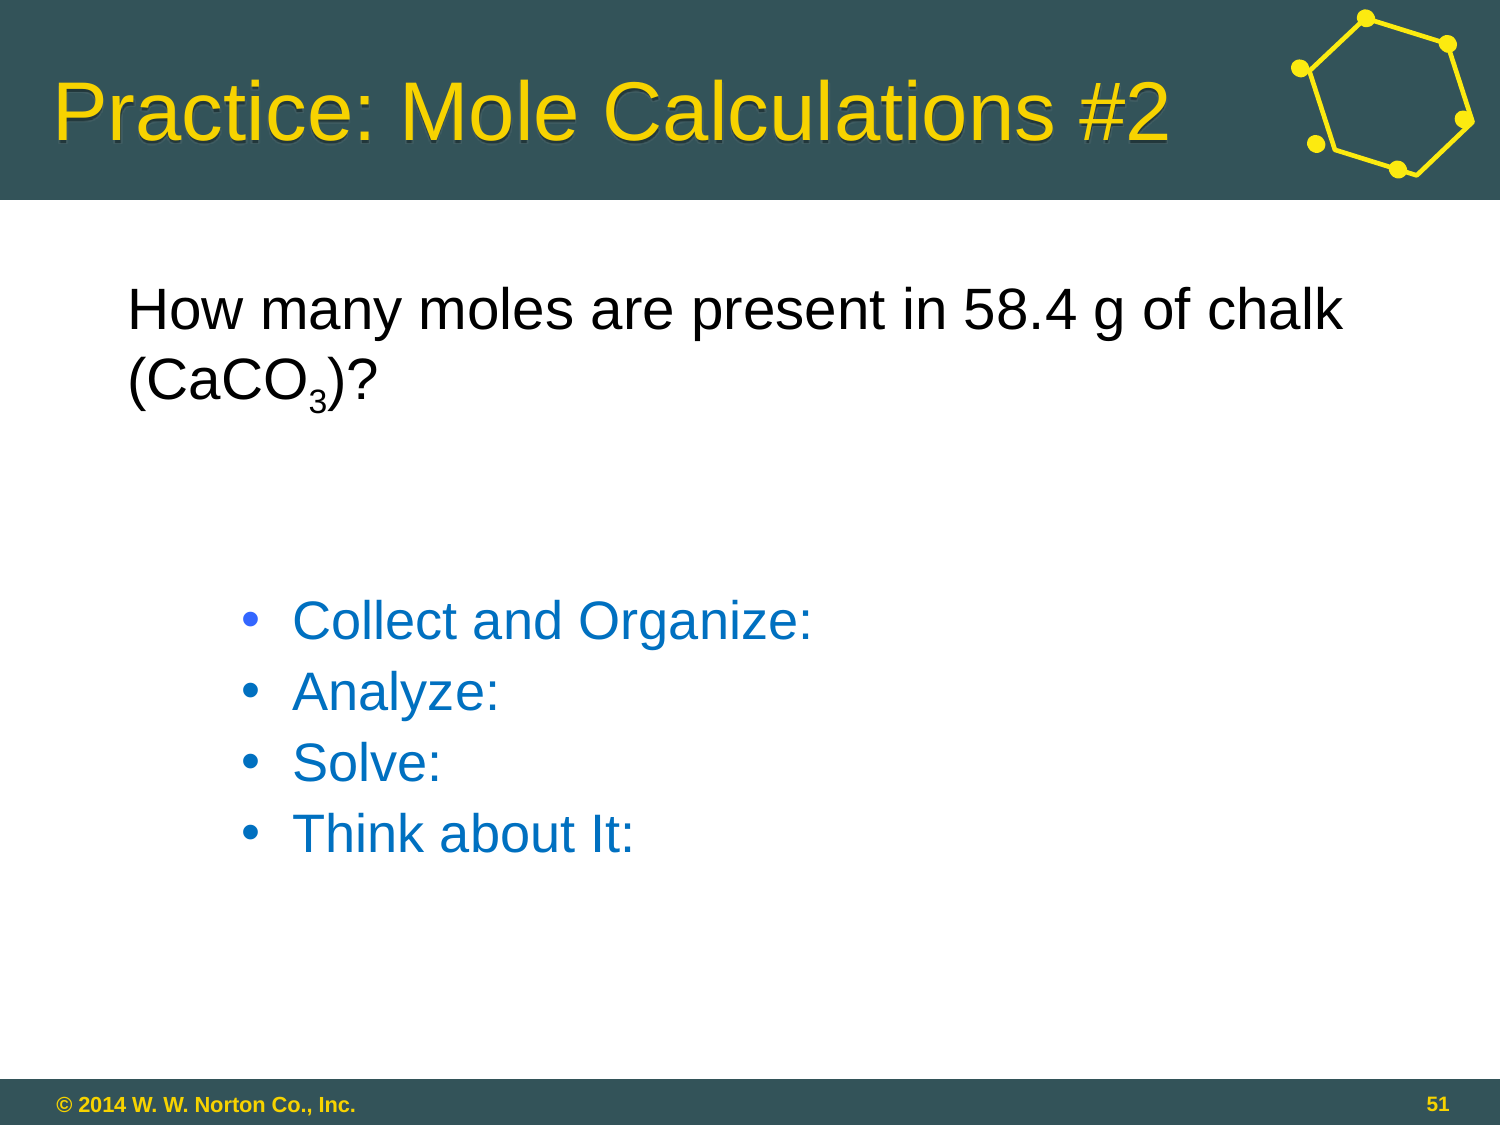

Practice: Mole Calculations #2
# How many moles are present in 58.4 g of chalk (CaCO3)?
 Collect and Organize:
 Analyze:
 Solve:
 Think about It: